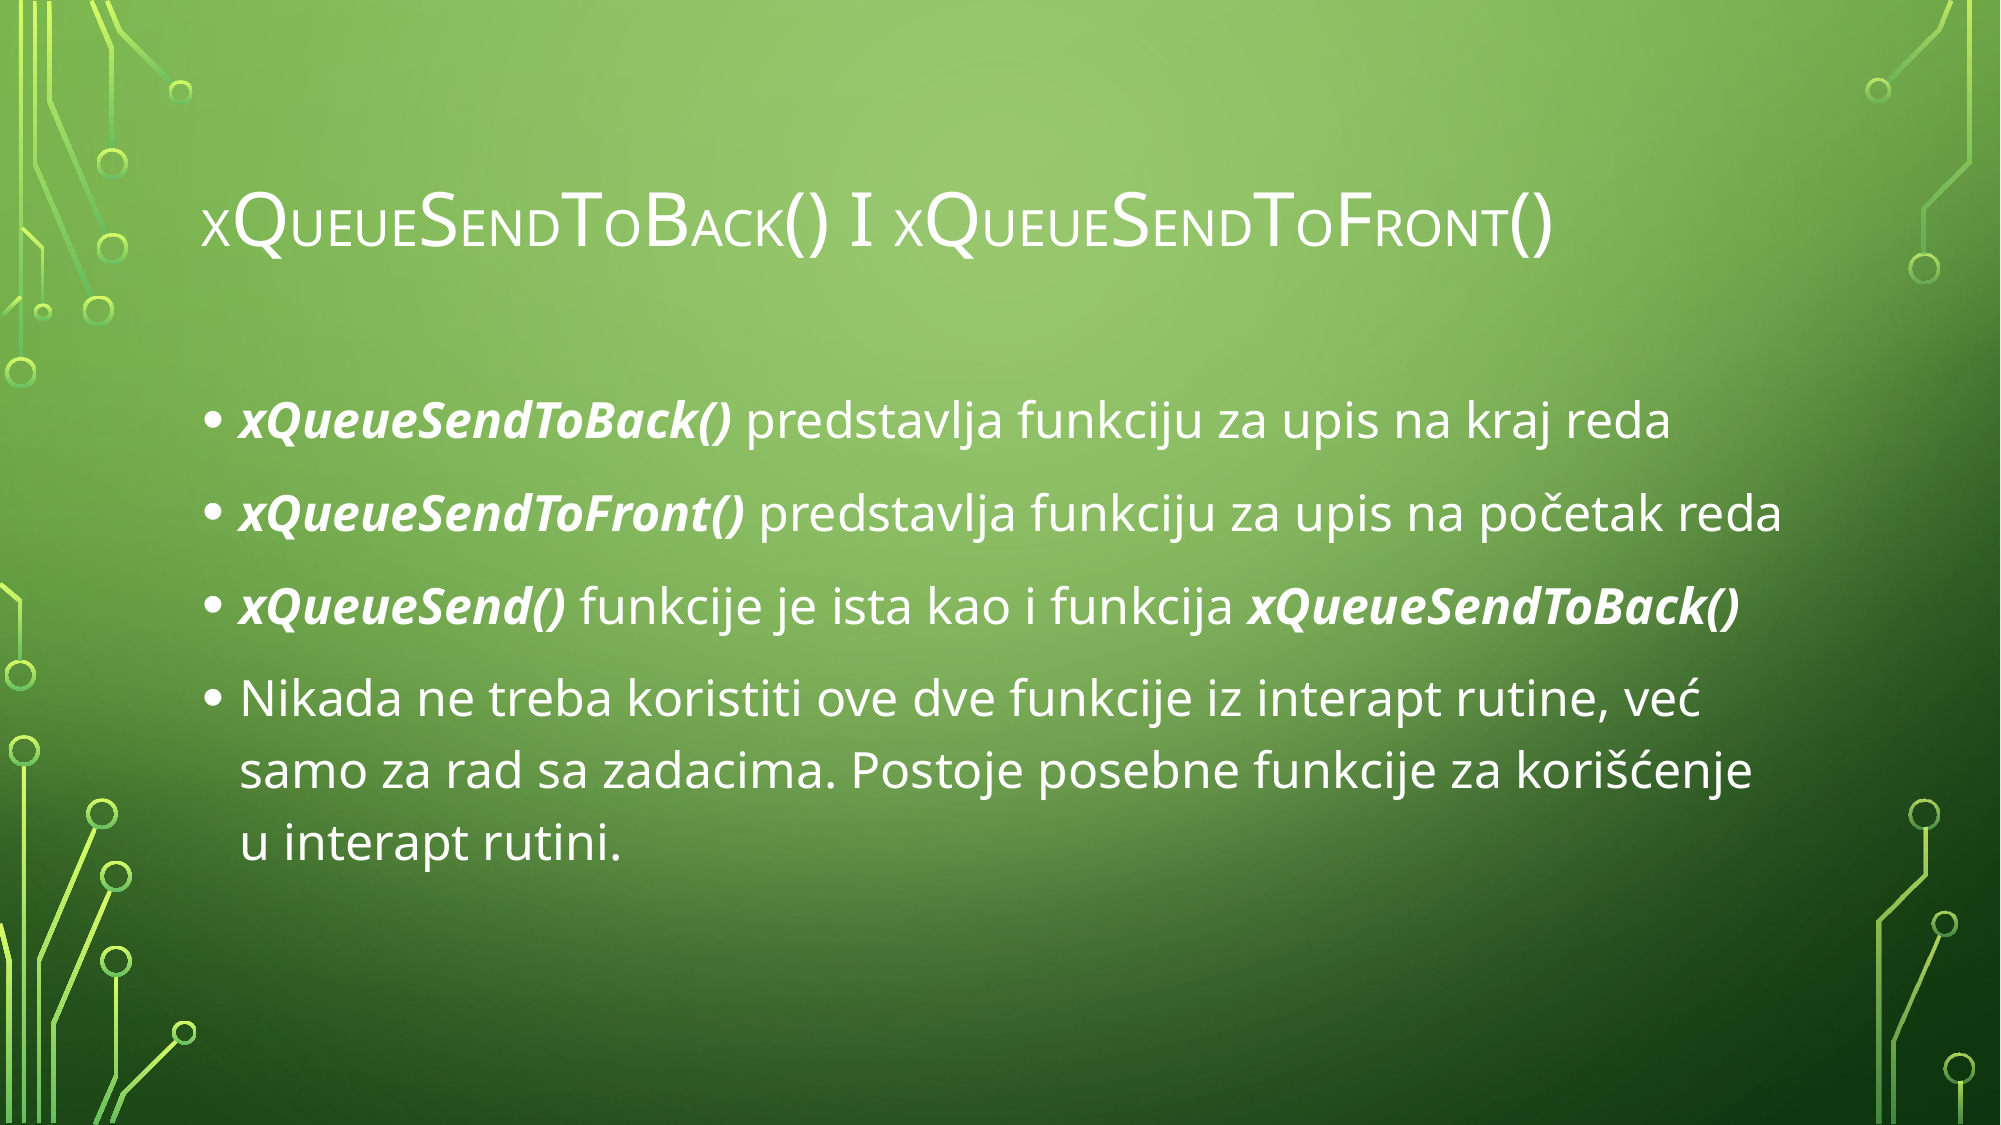

xQueueSendToBack() i xQueueSendToFront()
xQueueSendToBack() predstavlja funkciju za upis na kraj reda
xQueueSendToFront() predstavlja funkciju za upis na početak reda
xQueueSend() funkcije je ista kao i funkcija xQueueSendToBack()
Nikada ne treba koristiti ove dve funkcije iz interapt rutine, već samo za rad sa zadacima. Postoje posebne funkcije za korišćenje u interapt rutini.